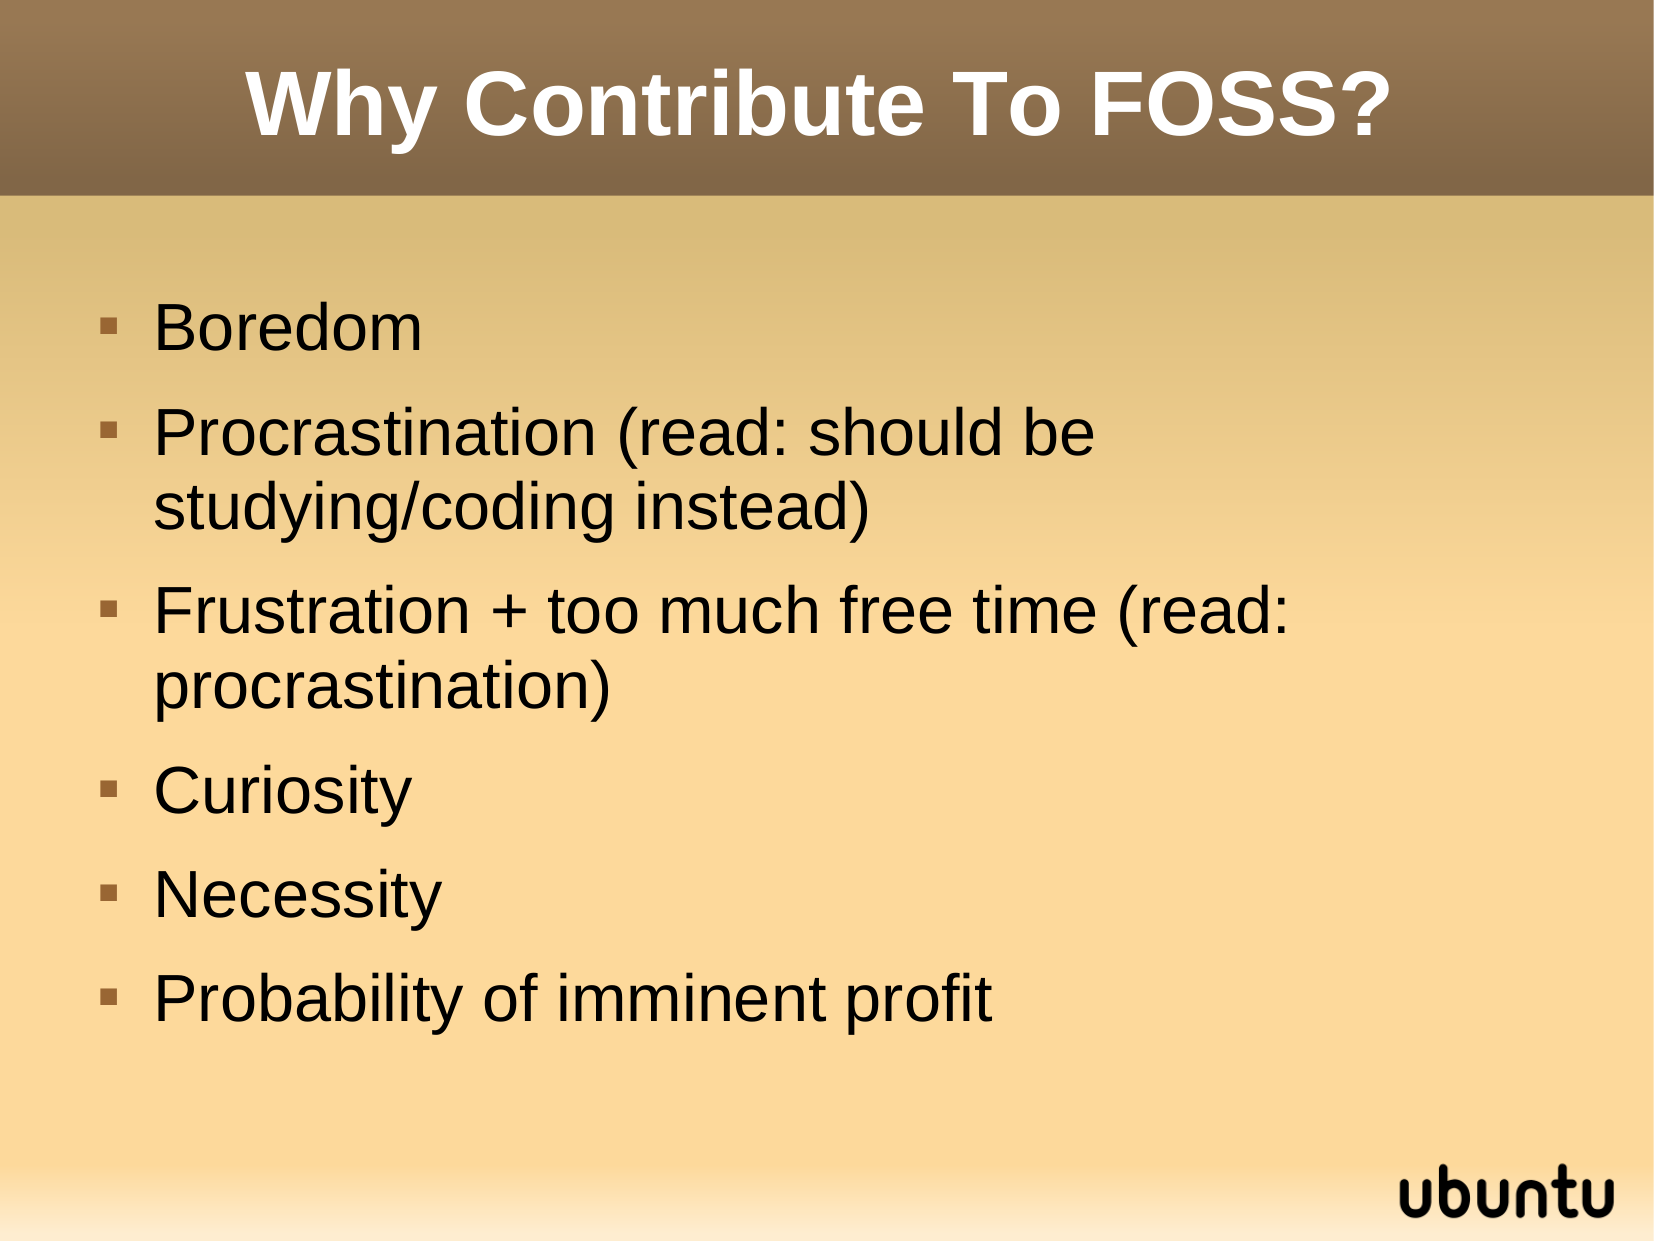

# Why Contribute To FOSS?
Boredom
Procrastination (read: should be studying/coding instead)
Frustration + too much free time (read: procrastination)
Curiosity
Necessity
Probability of imminent profit